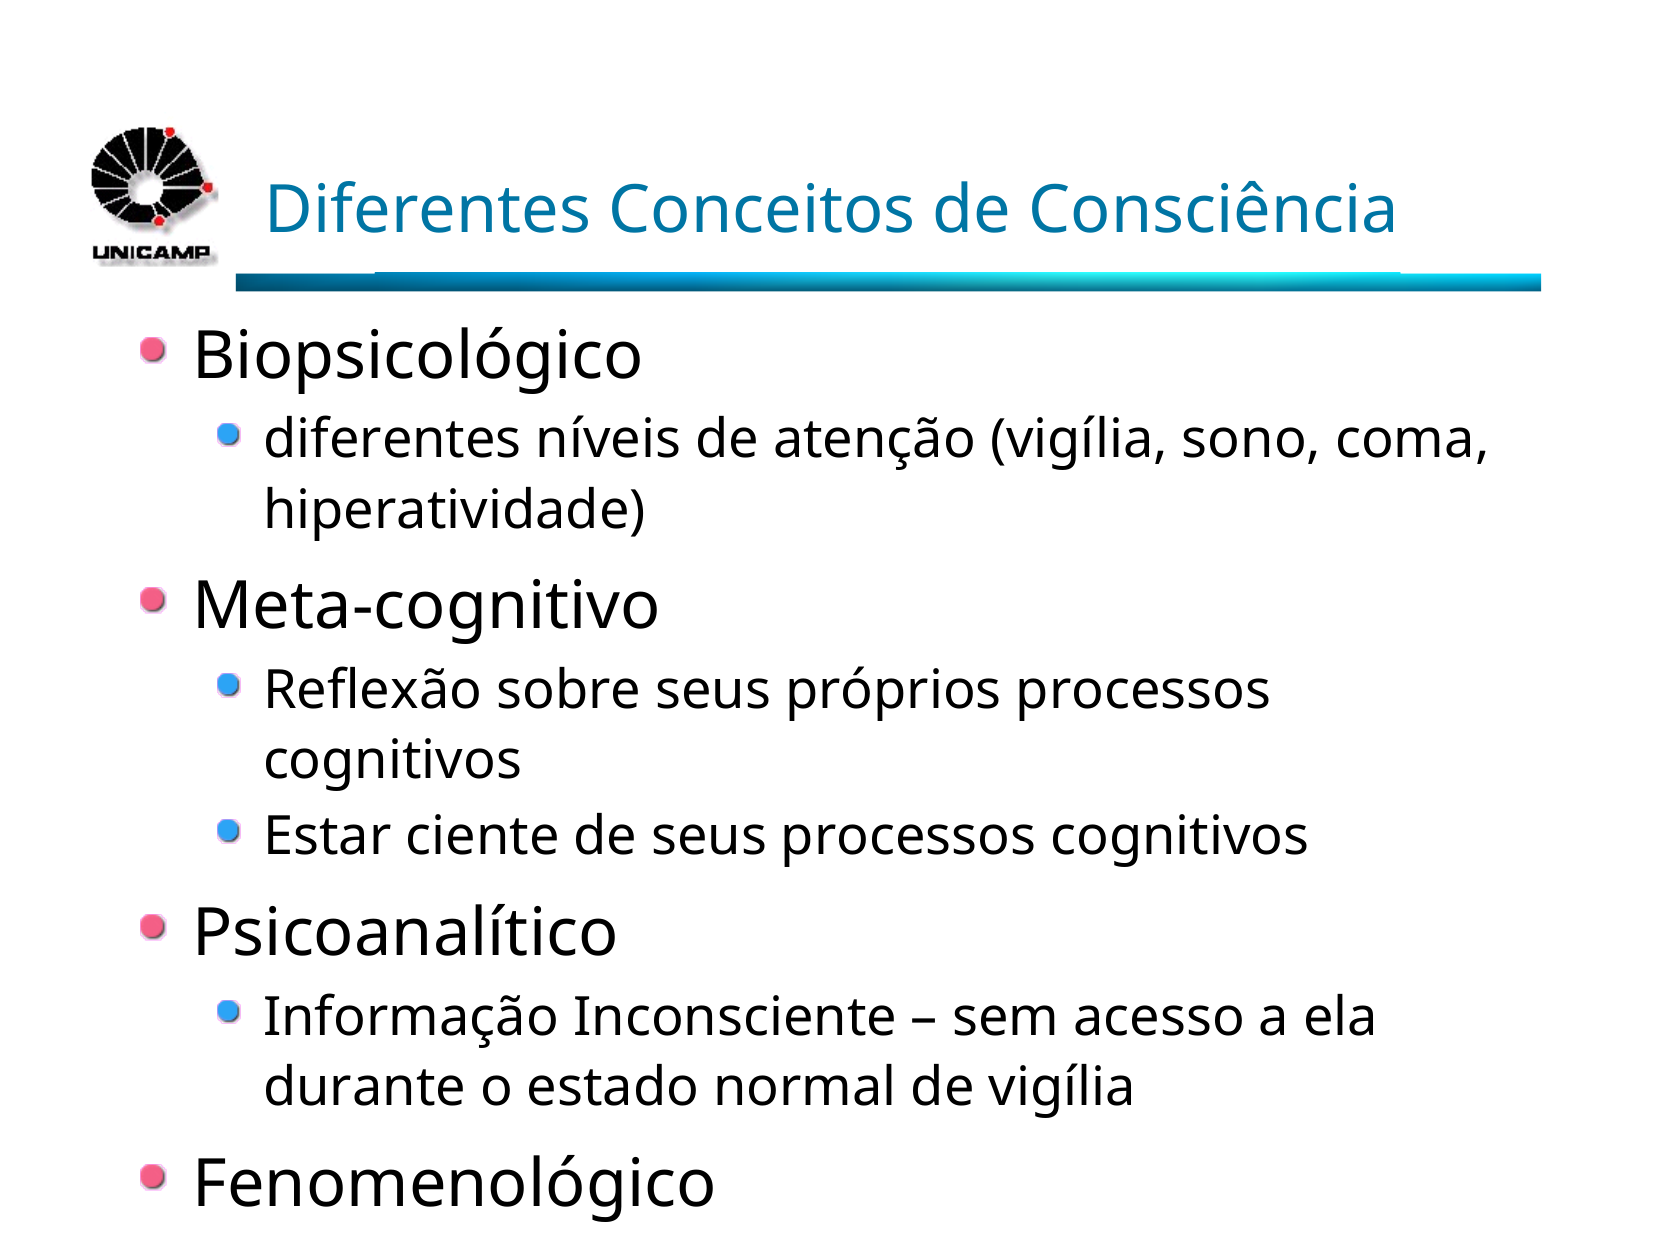

# Diferentes Conceitos de Consciência
Biopsicológico
diferentes níveis de atenção (vigília, sono, coma, hiperatividade)
Meta-cognitivo
Reflexão sobre seus próprios processos cognitivos
Estar ciente de seus processos cognitivos
Psicoanalítico
Informação Inconsciente – sem acesso a ela durante o estado normal de vigília
Fenomenológico
O que é “experienciar” alguma coisa ?
Aspectos da experiência individual, subjetiva